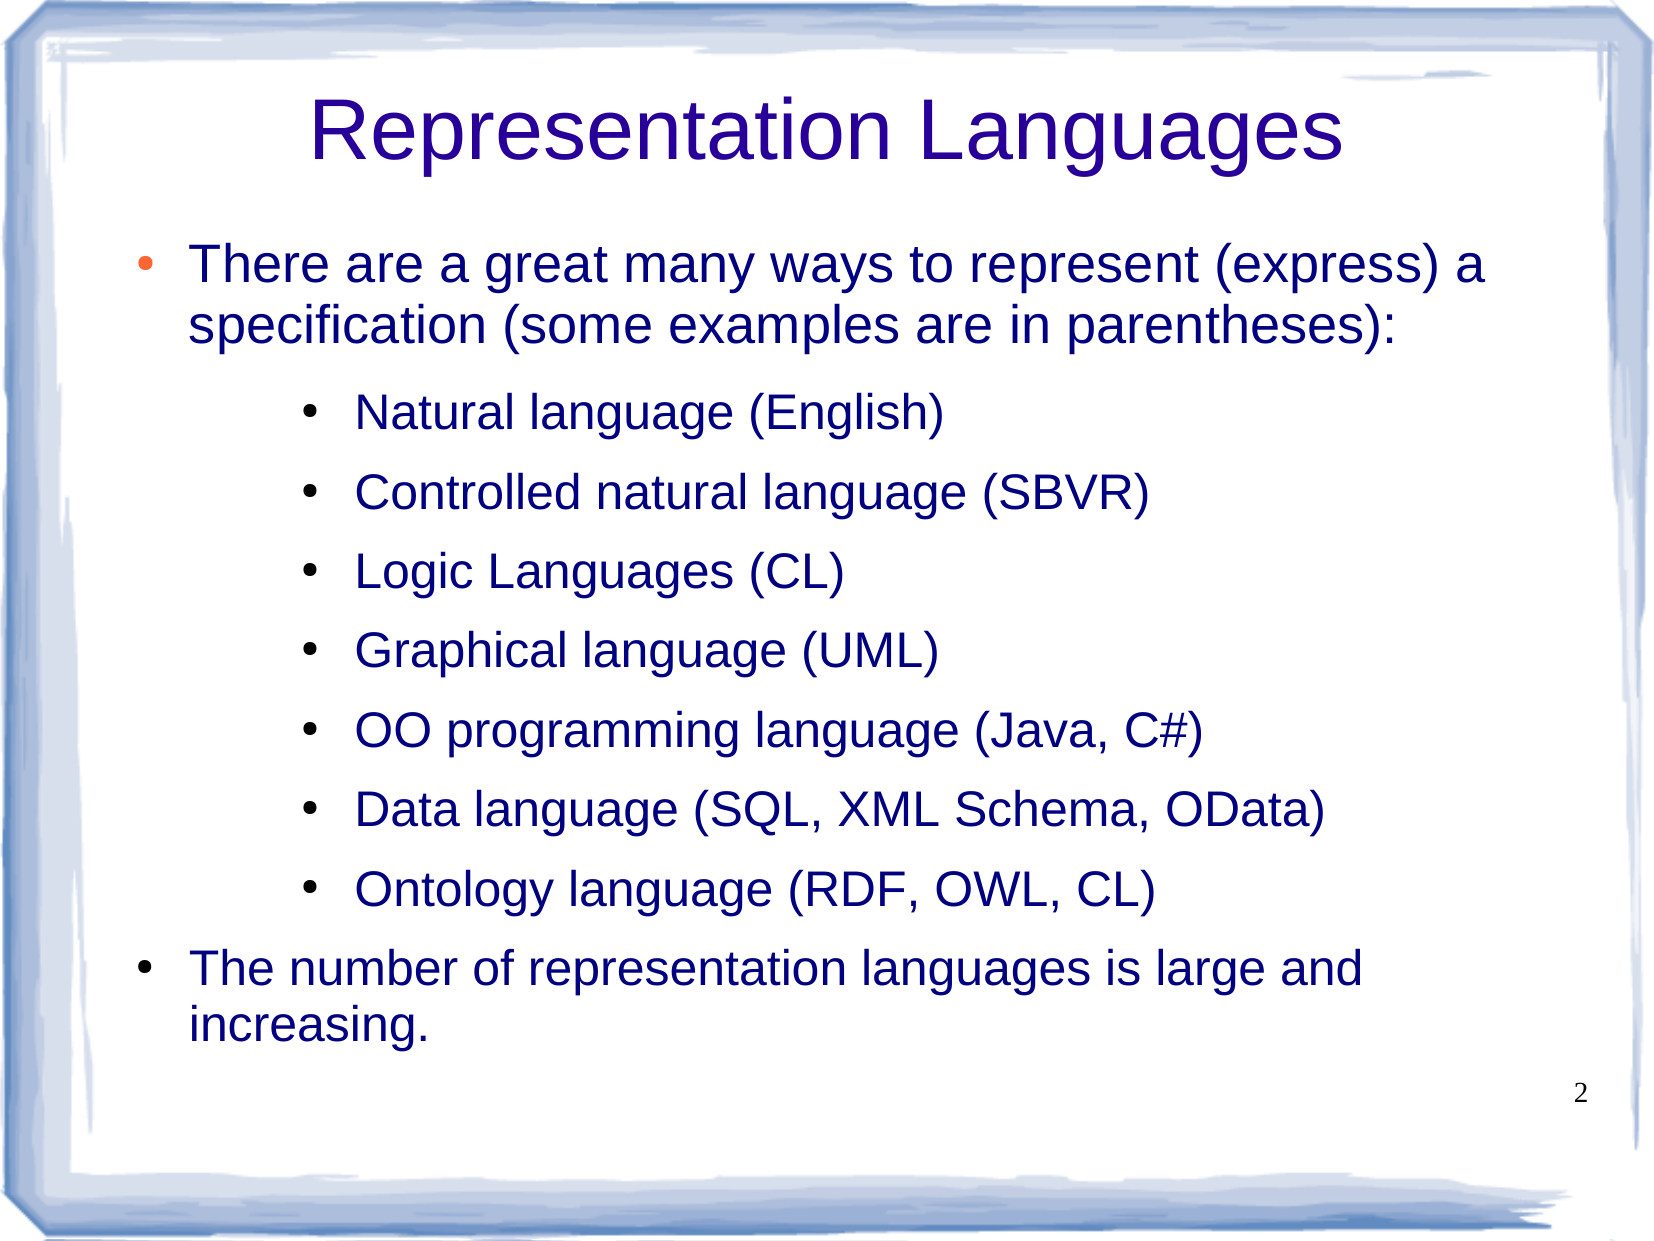

# Representation Languages
There are a great many ways to represent (express) a specification (some examples are in parentheses):
Natural language (English)
Controlled natural language (SBVR)
Logic Languages (CL)
Graphical language (UML)
OO programming language (Java, C#)
Data language (SQL, XML Schema, OData)
Ontology language (RDF, OWL, CL)
The number of representation languages is large and increasing.
2